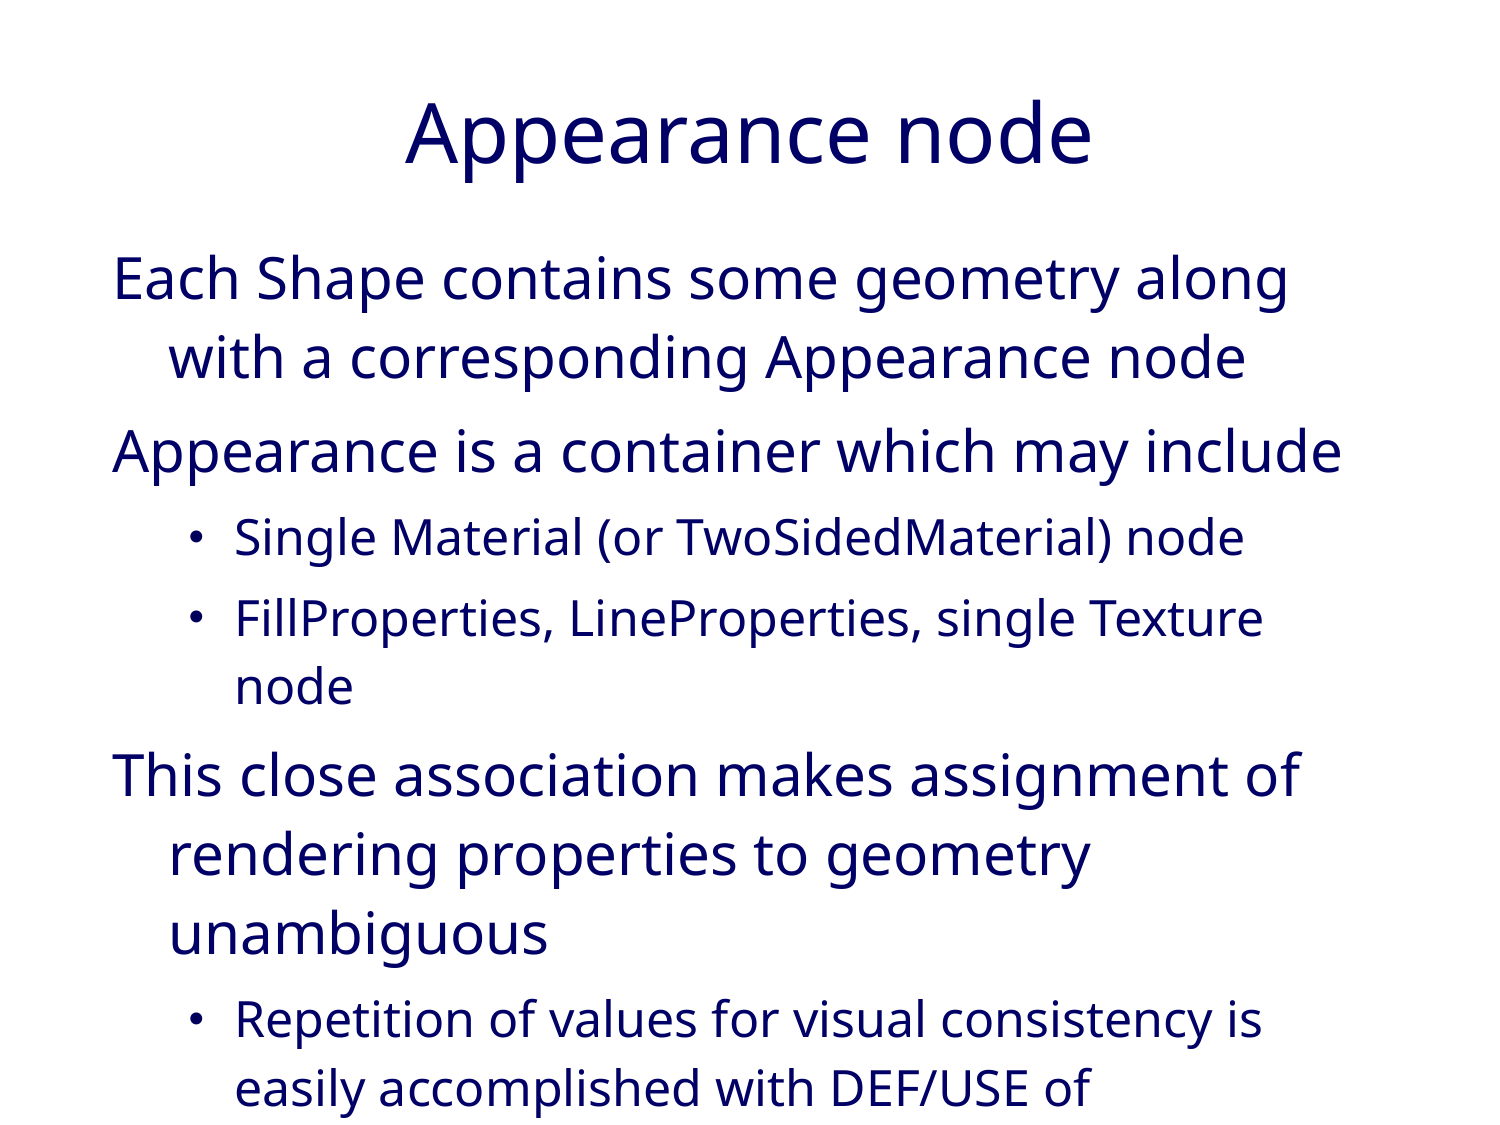

# Appearance node
Each Shape contains some geometry along with a corresponding Appearance node
Appearance is a container which may include
Single Material (or TwoSidedMaterial) node
FillProperties, LineProperties, single Texture node
This close association makes assignment of rendering properties to geometry unambiguous
Repetition of values for visual consistency is easily accomplished with DEF/USE of Appearance, Material, Texture node, etc.
Clear naming helps, for example
 <Appearance USE='FoggyGlassAppearance'/>